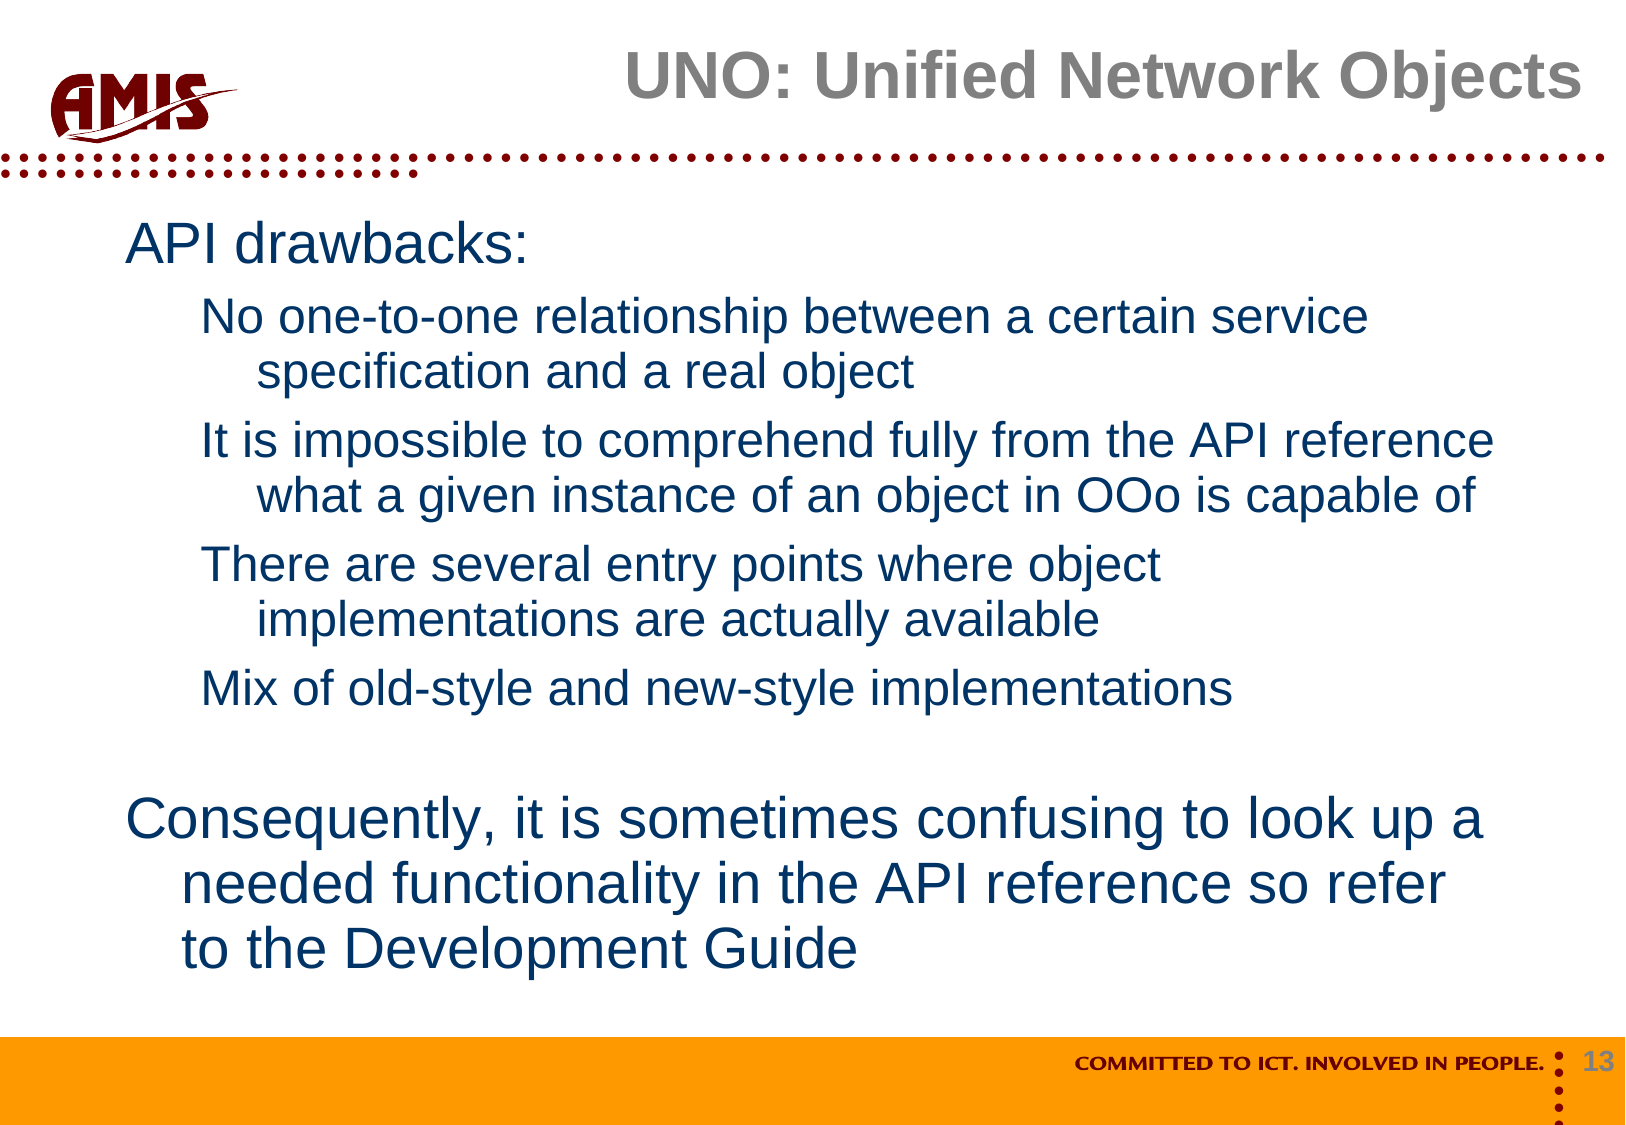

# UNO: Unified Network Objects
API drawbacks:
No one-to-one relationship between a certain service specification and a real object
It is impossible to comprehend fully from the API reference what a given instance of an object in OOo is capable of
There are several entry points where object implementations are actually available
Mix of old-style and new-style implementations
Consequently, it is sometimes confusing to look up a needed functionality in the API reference so refer to the Development Guide